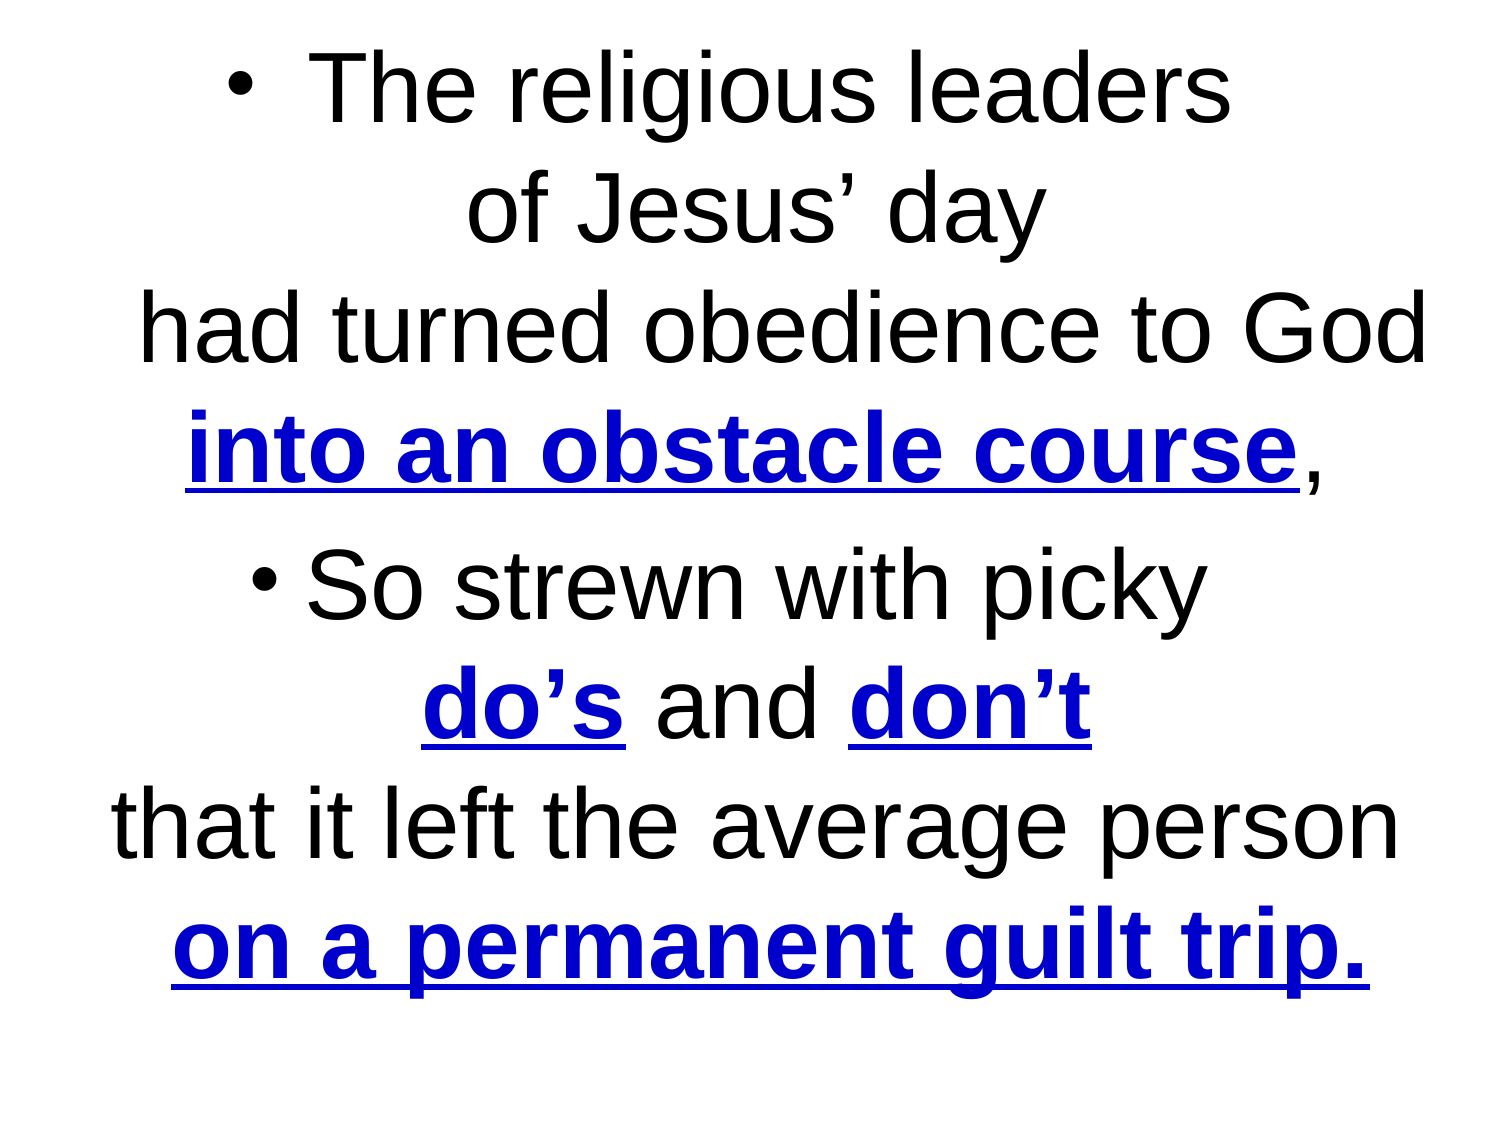

# The religious leaders of Jesus’ day had turned obedience to God into an obstacle course,
So strewn with picky
do’s and don’t
that it left the average person
on a permanent guilt trip.
21